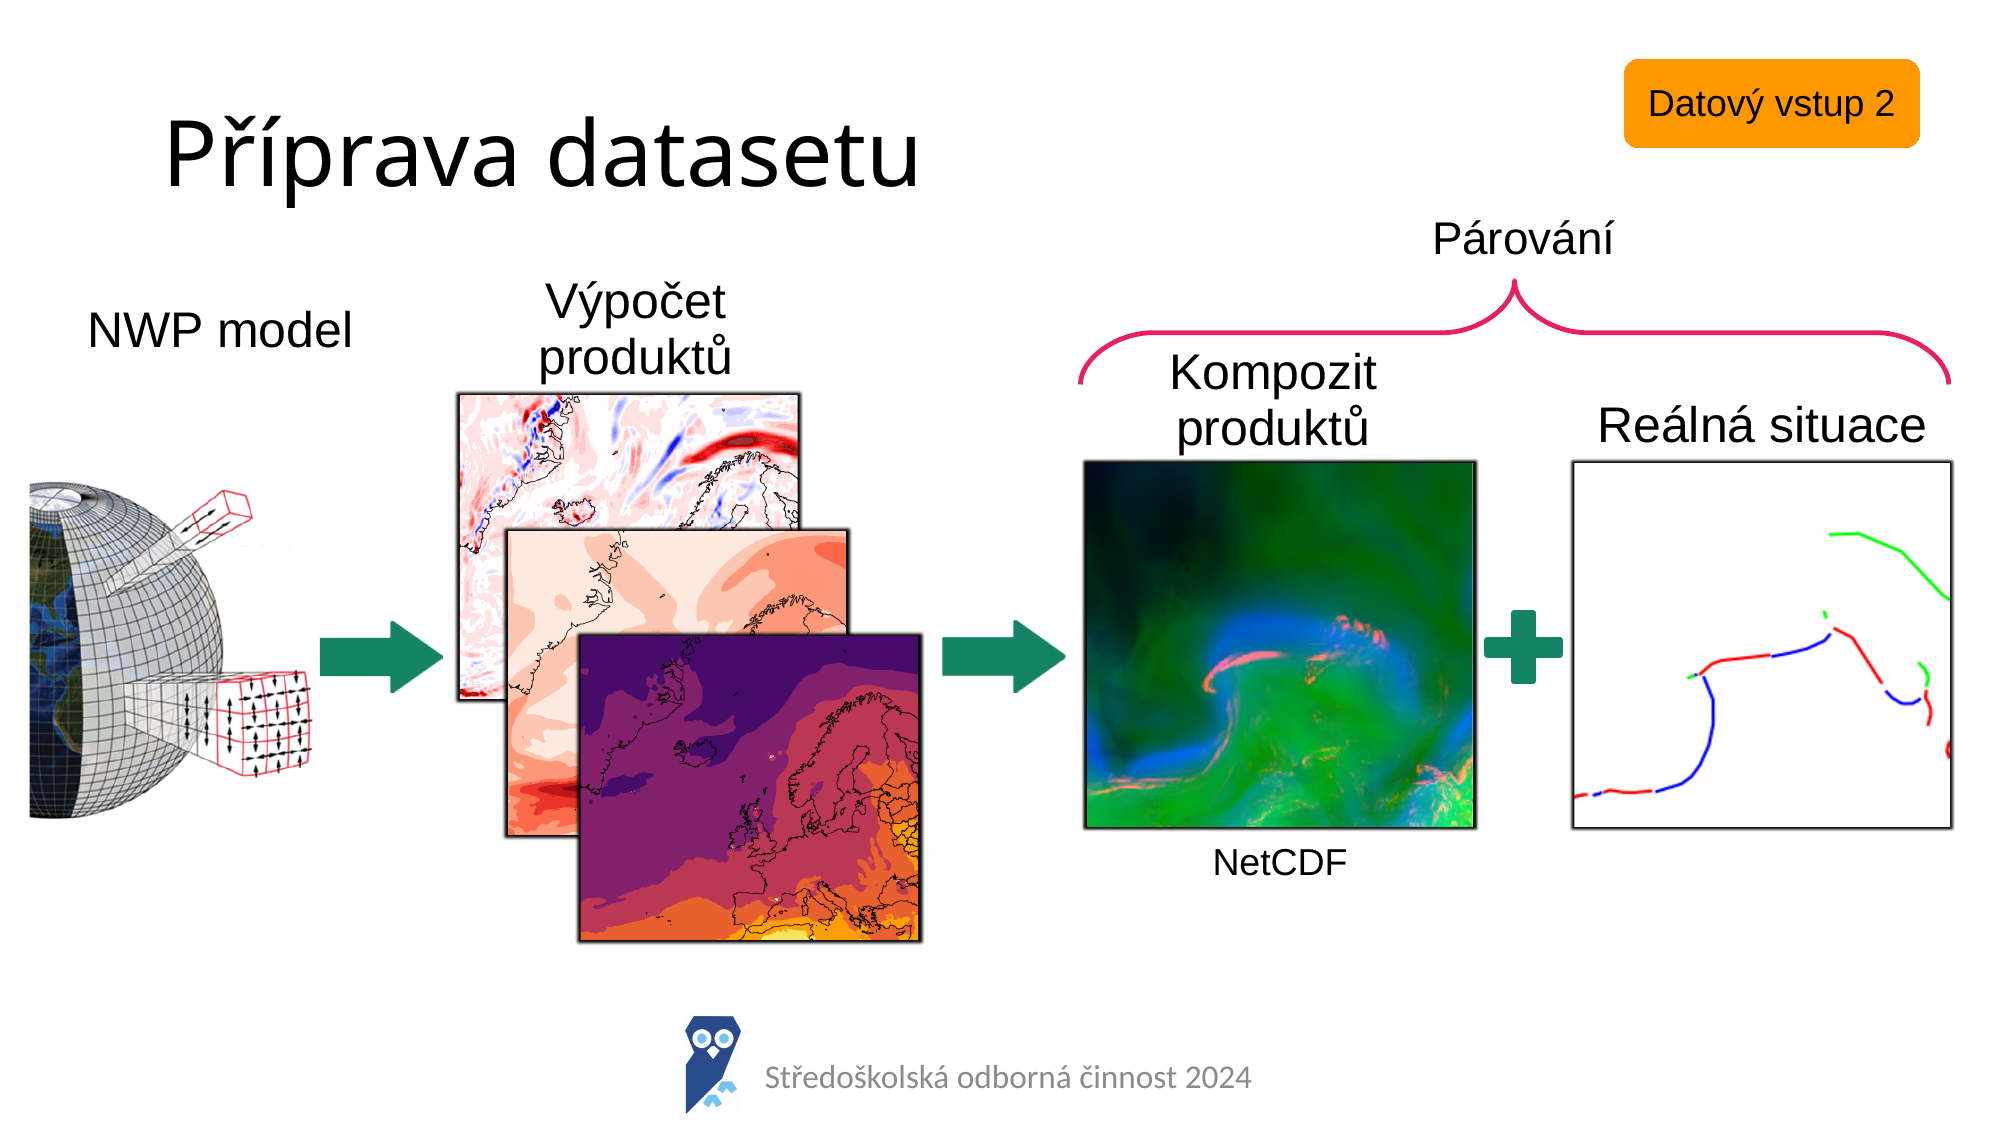

# Příprava datasetu
Datový vstup 2
Párování
Výpočet produktů
NWP model
Kompozit produktů
Reálná situace
NetCDF
Středoškolská odborná činnost 2024